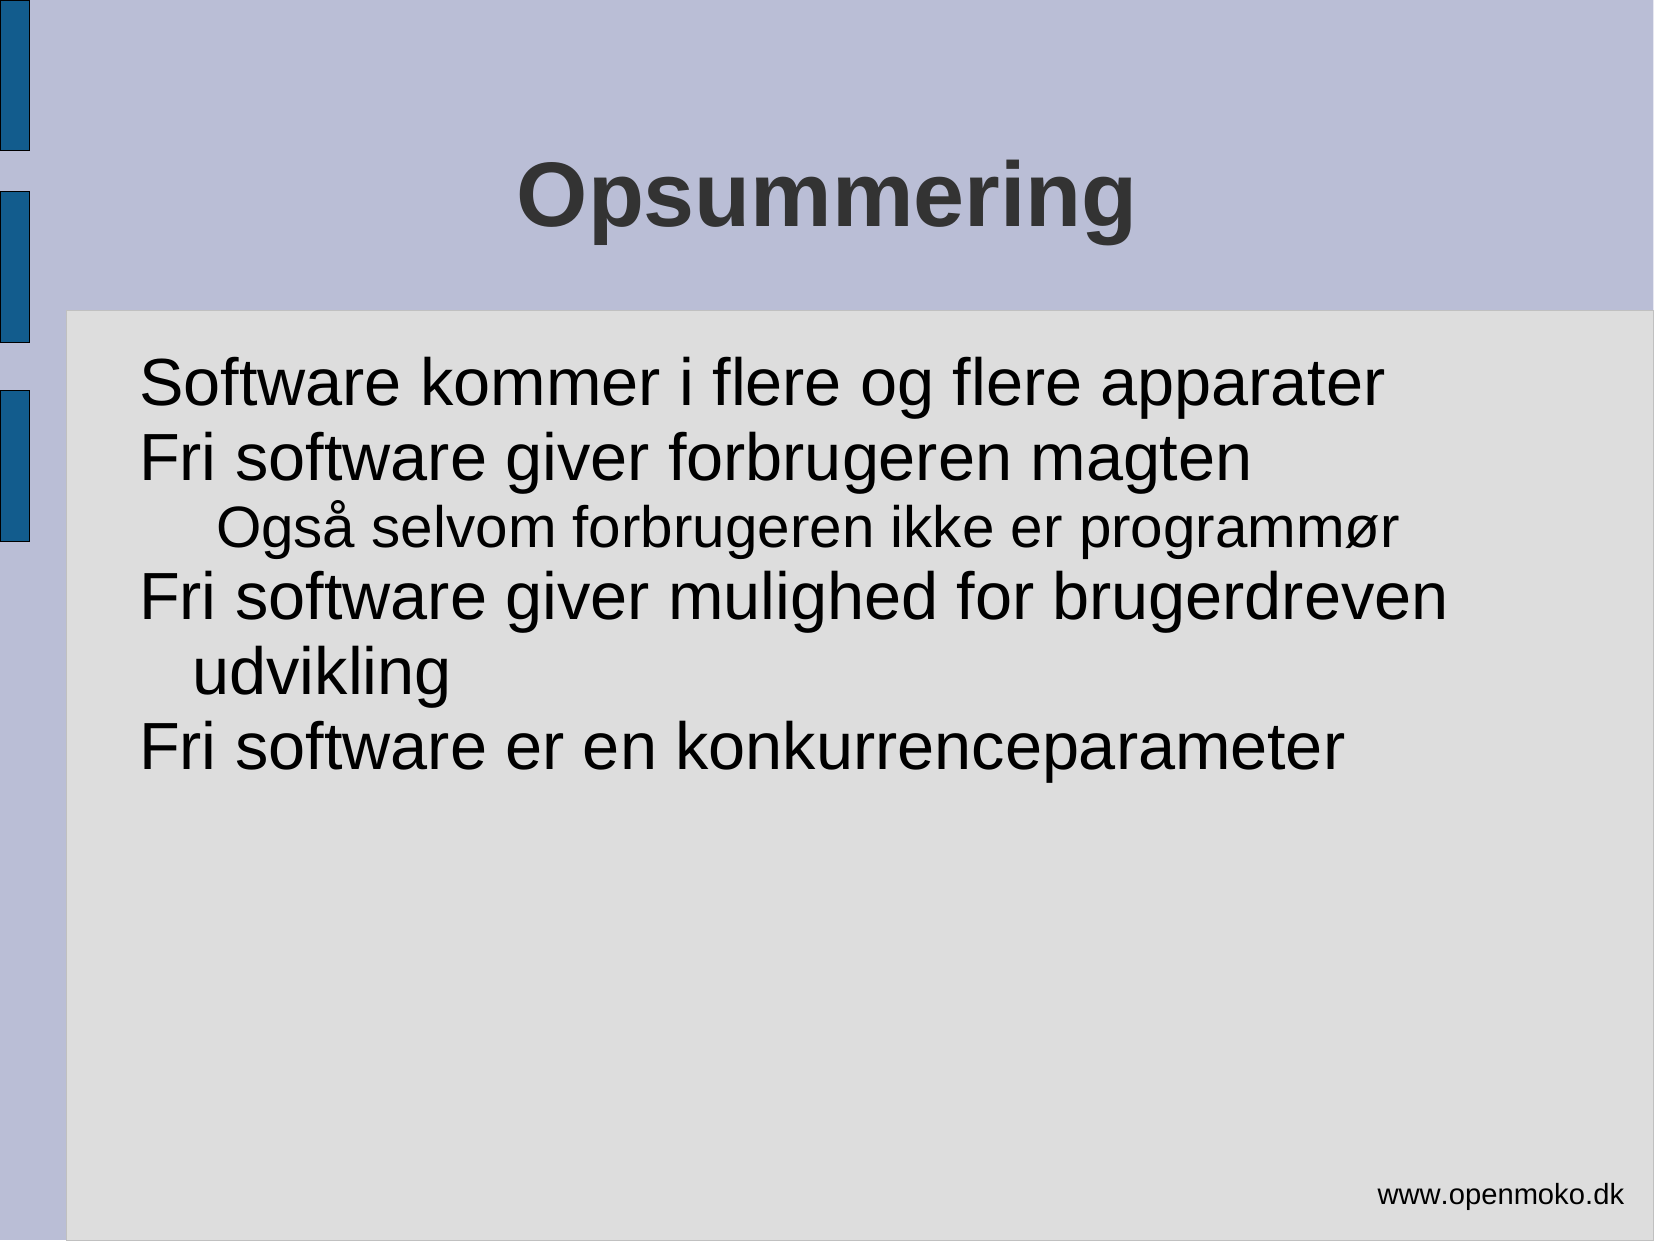

# Opsummering
Software kommer i flere og flere apparater
Fri software giver forbrugeren magten
Også selvom forbrugeren ikke er programmør
Fri software giver mulighed for brugerdreven udvikling
Fri software er en konkurrenceparameter